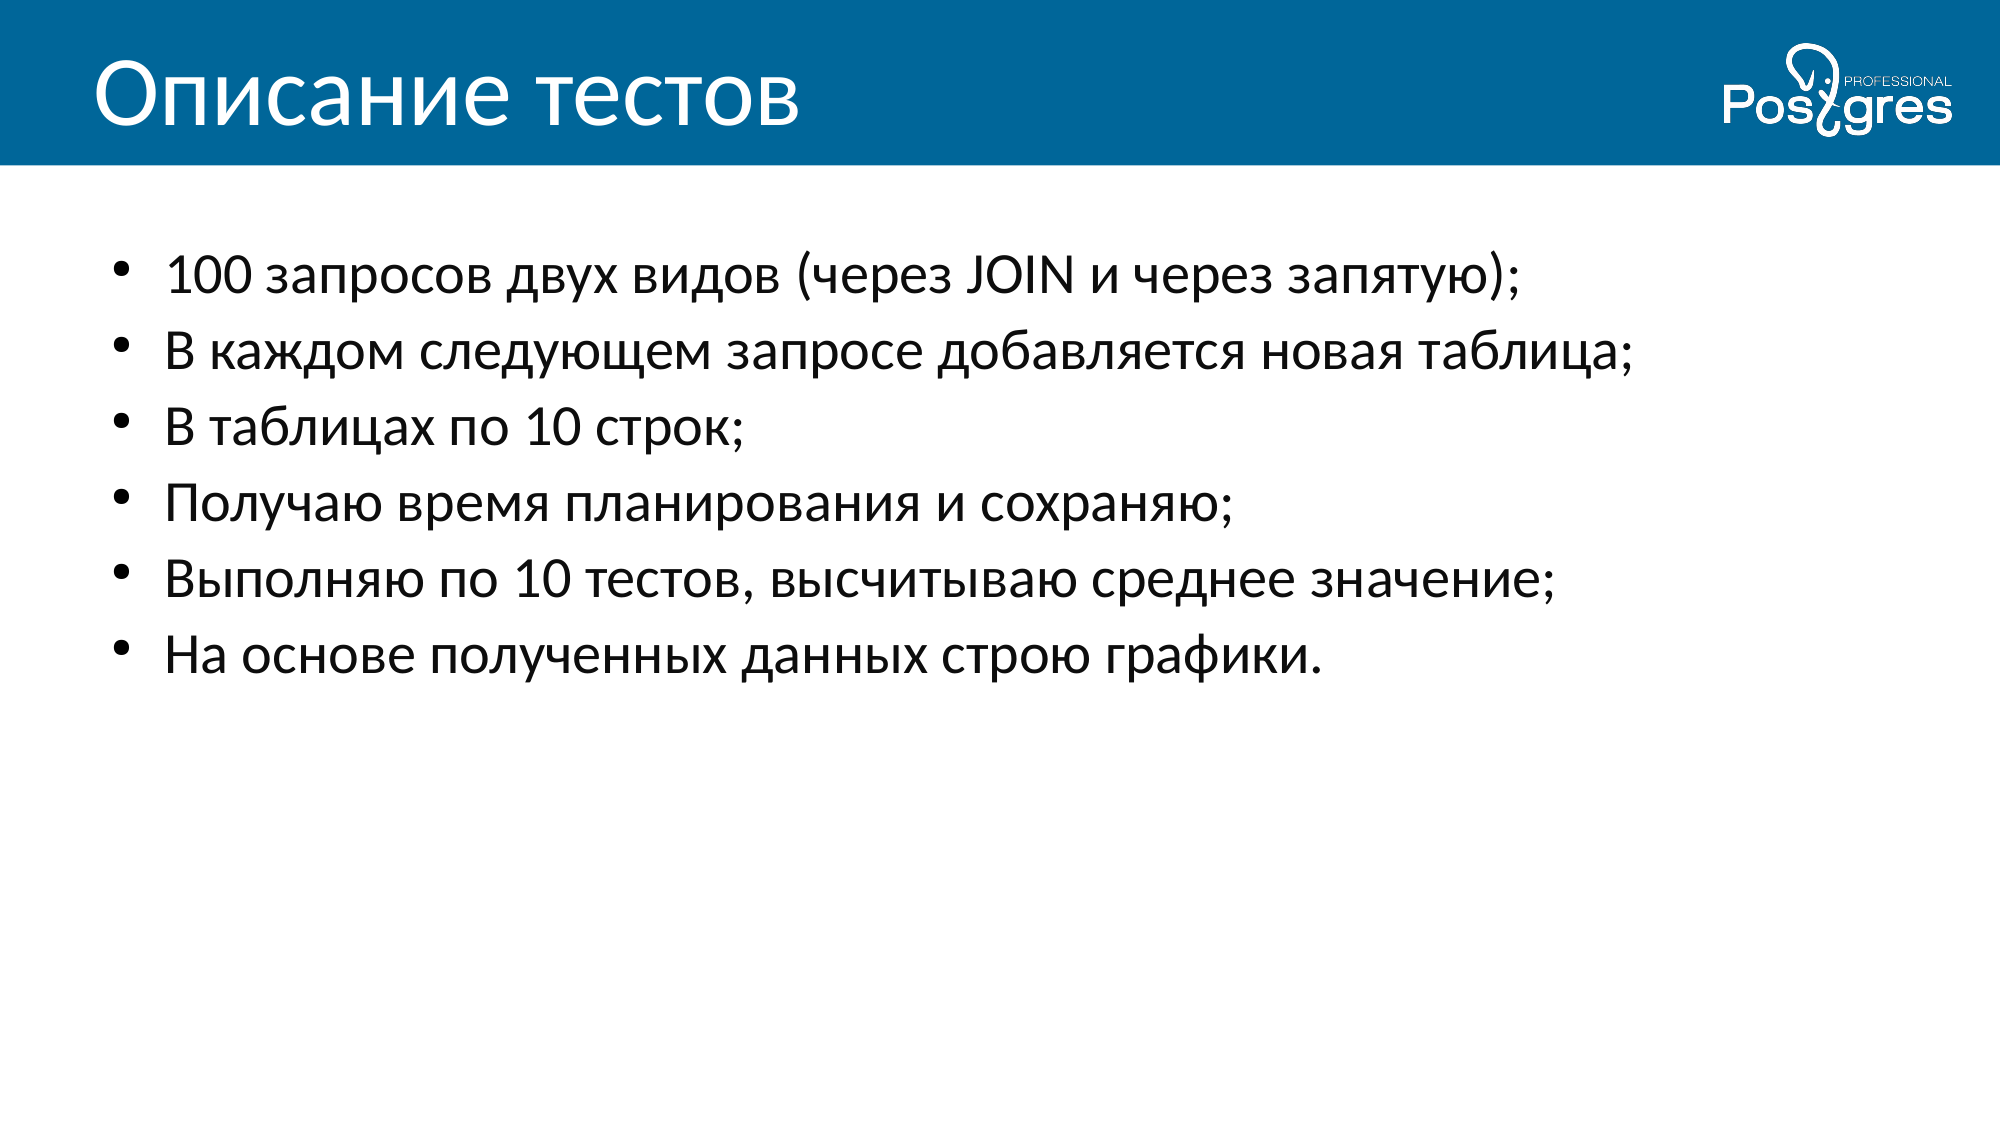

# Описание тестов
100 запросов двух видов (через JOIN и через запятую);
В каждом следующем запросе добавляется новая таблица;
В таблицах по 10 строк;
Получаю время планирования и сохраняю;
Выполняю по 10 тестов, высчитываю среднее значение;
На основе полученных данных строю графики.